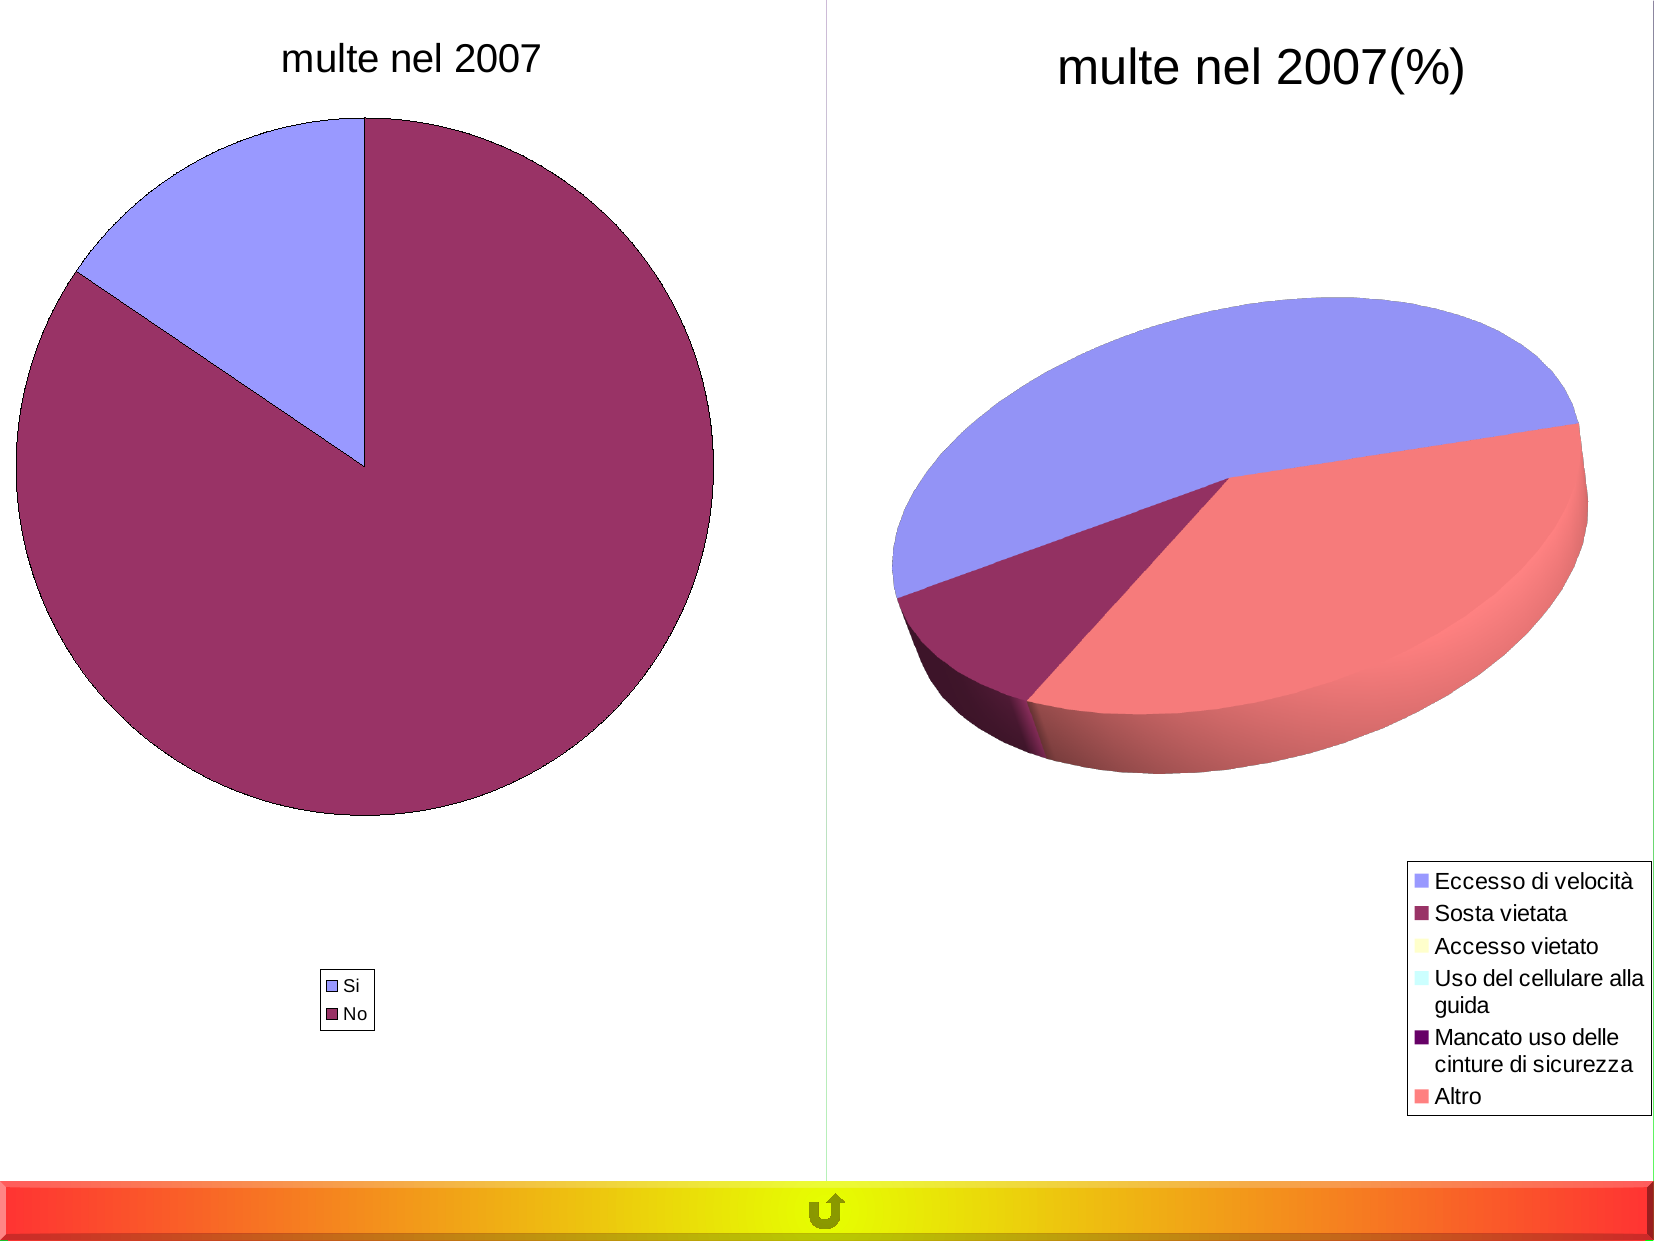

### Chart: multe nel 2007
| Category | Totale |
|---|---|
| Si | 9.0 |
| No | 49.0 |
[unsupported chart]